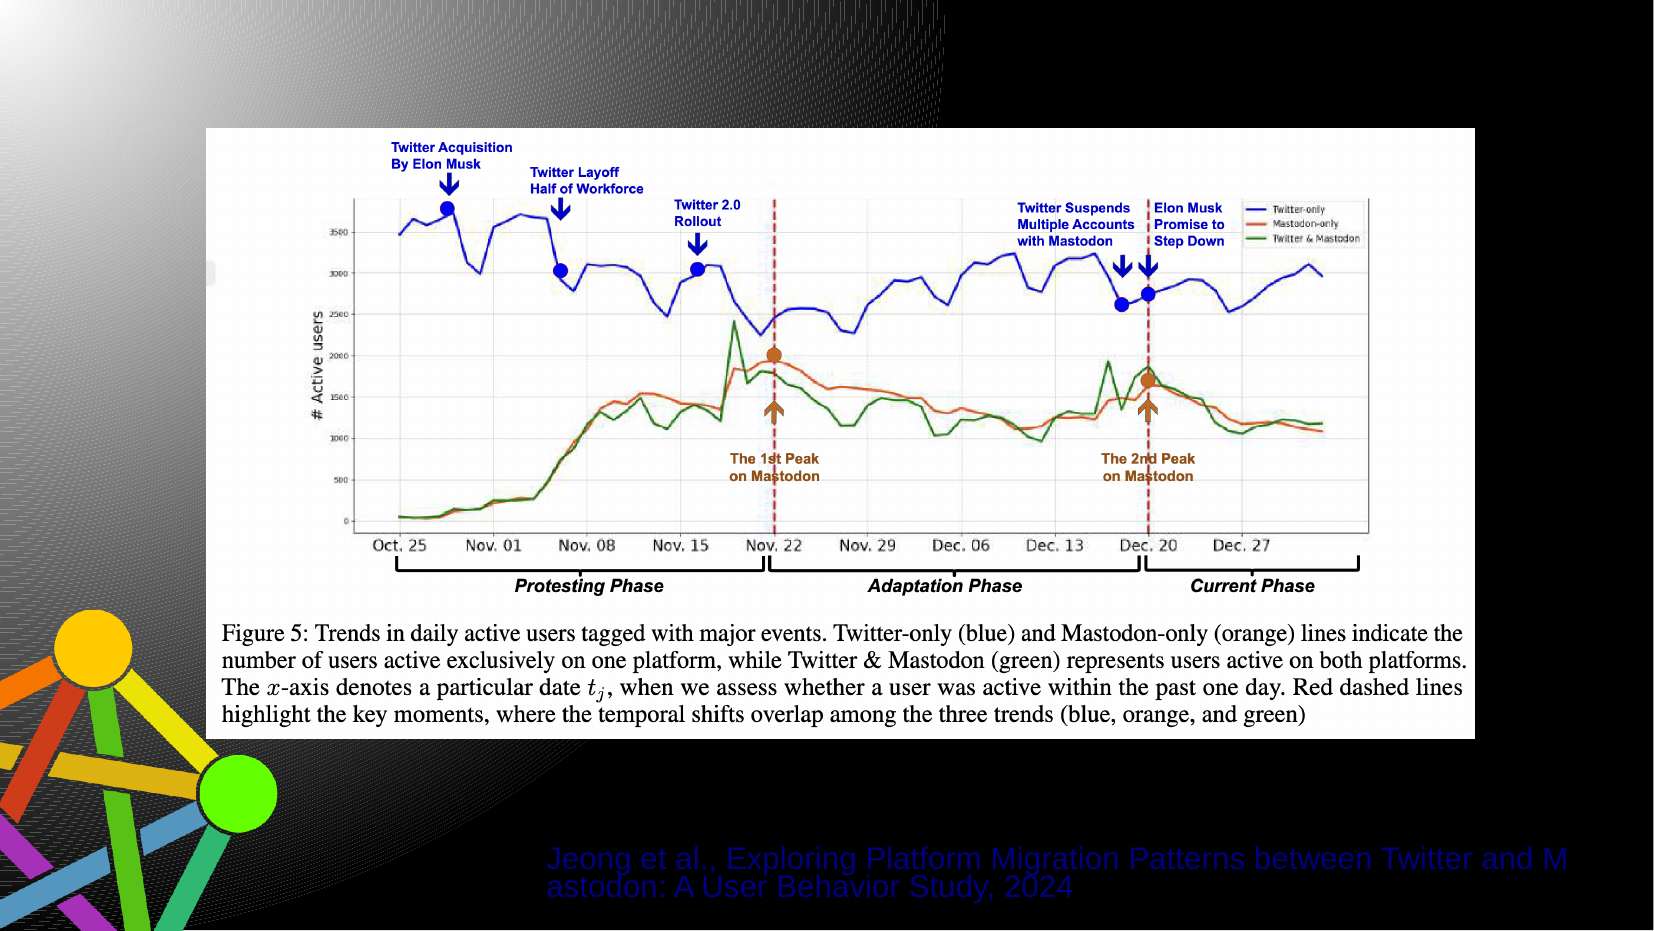

Jeong et al., Exploring Platform Migration Patterns between Twitter and Mastodon: A User Behavior Study, 2024